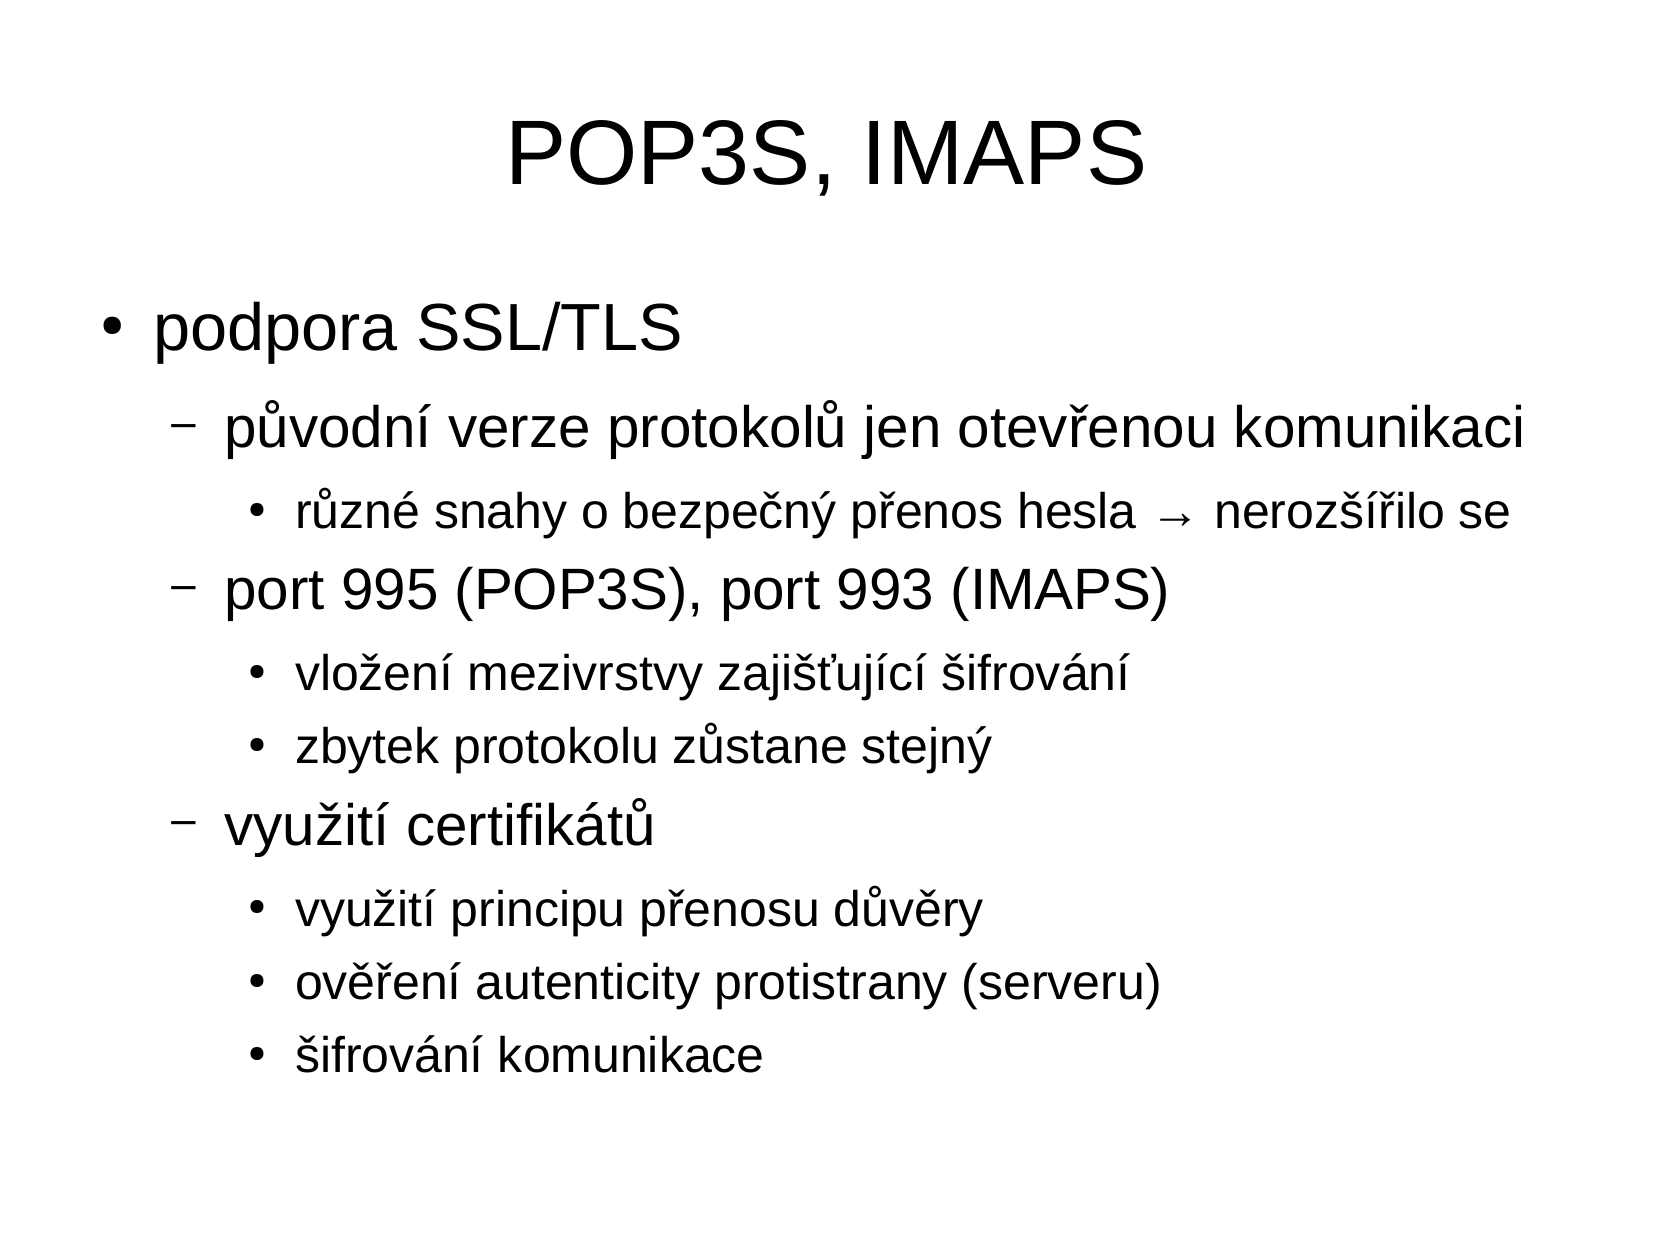

# POP3S, IMAPS
podpora SSL/TLS
původní verze protokolů jen otevřenou komunikaci
různé snahy o bezpečný přenos hesla → nerozšířilo se
port 995 (POP3S), port 993 (IMAPS)
vložení mezivrstvy zajišťující šifrování
zbytek protokolu zůstane stejný
využití certifikátů
využití principu přenosu důvěry
ověření autenticity protistrany (serveru)
šifrování komunikace